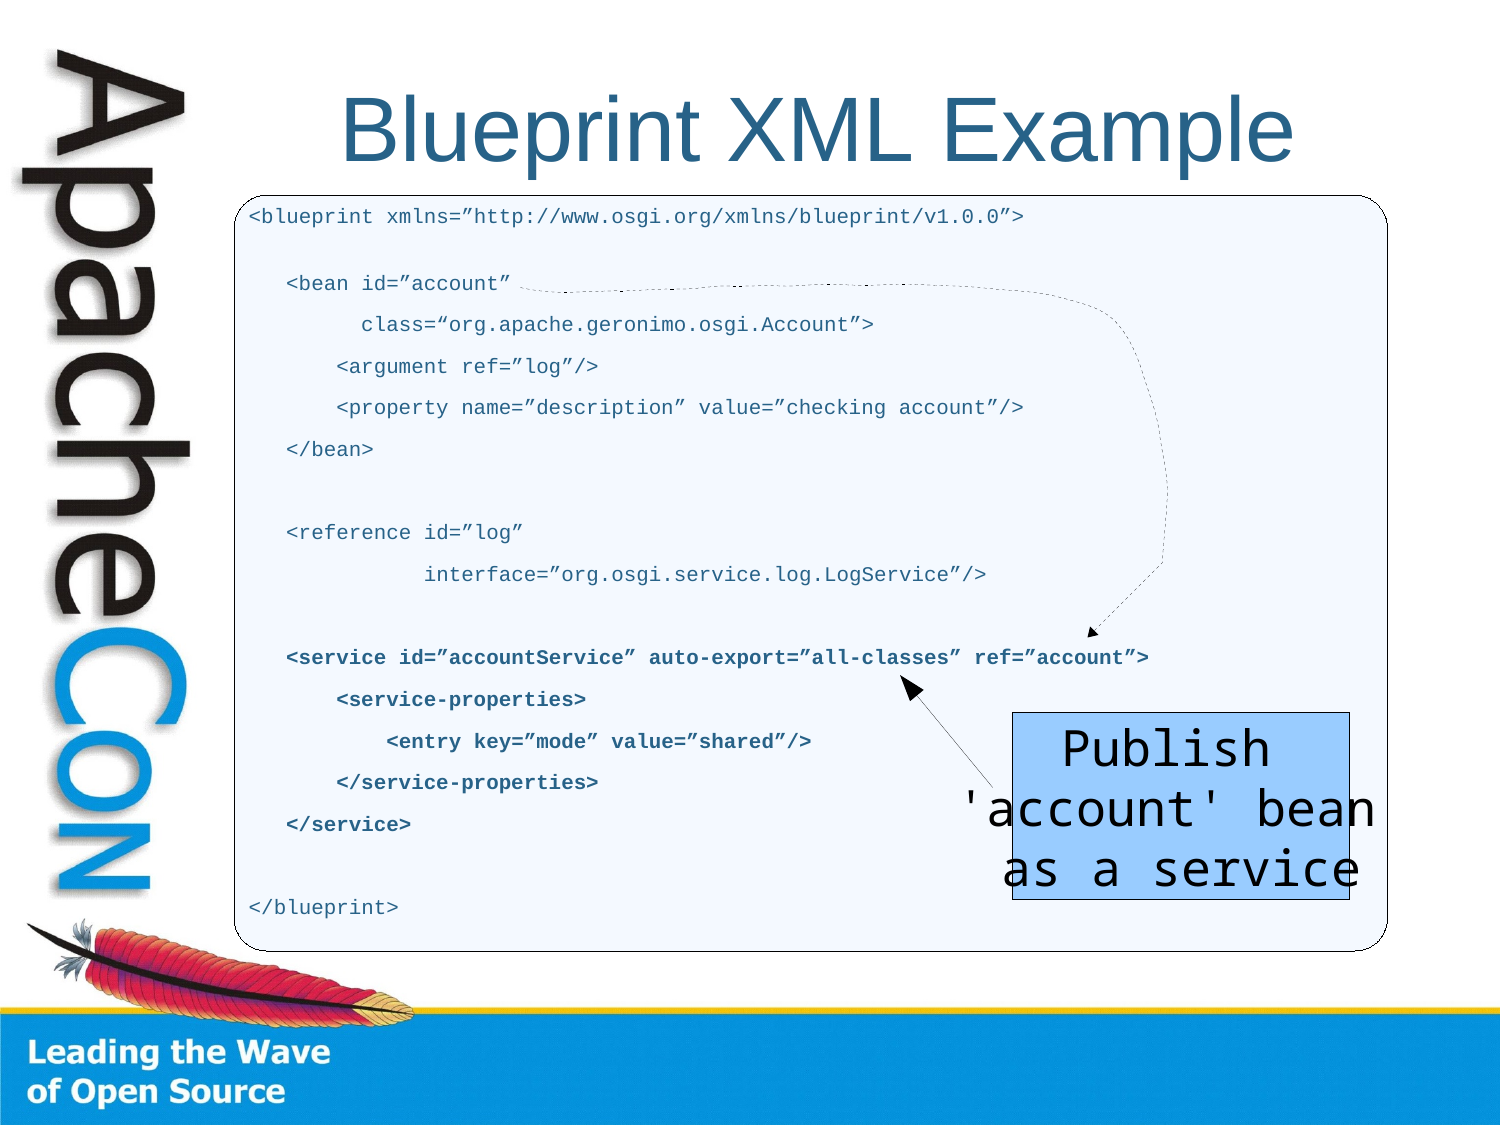

# Blueprint XML Example
<blueprint xmlns=”http://www.osgi.org/xmlns/blueprint/v1.0.0”>
 <bean id=”account”
 class=“org.apache.geronimo.osgi.Account”>
 <argument ref=”log”/>
 <property name=”description” value=”checking account”/>
 </bean>
 <reference id=”log”
 interface=”org.osgi.service.log.LogService”/>
 <service id=”accountService” auto-export=”all-classes” ref=”account”>
 <service-properties>
 <entry key=”mode” value=”shared”/>
 </service-properties>
 </service>
</blueprint>
Publish
'account' bean
as a service